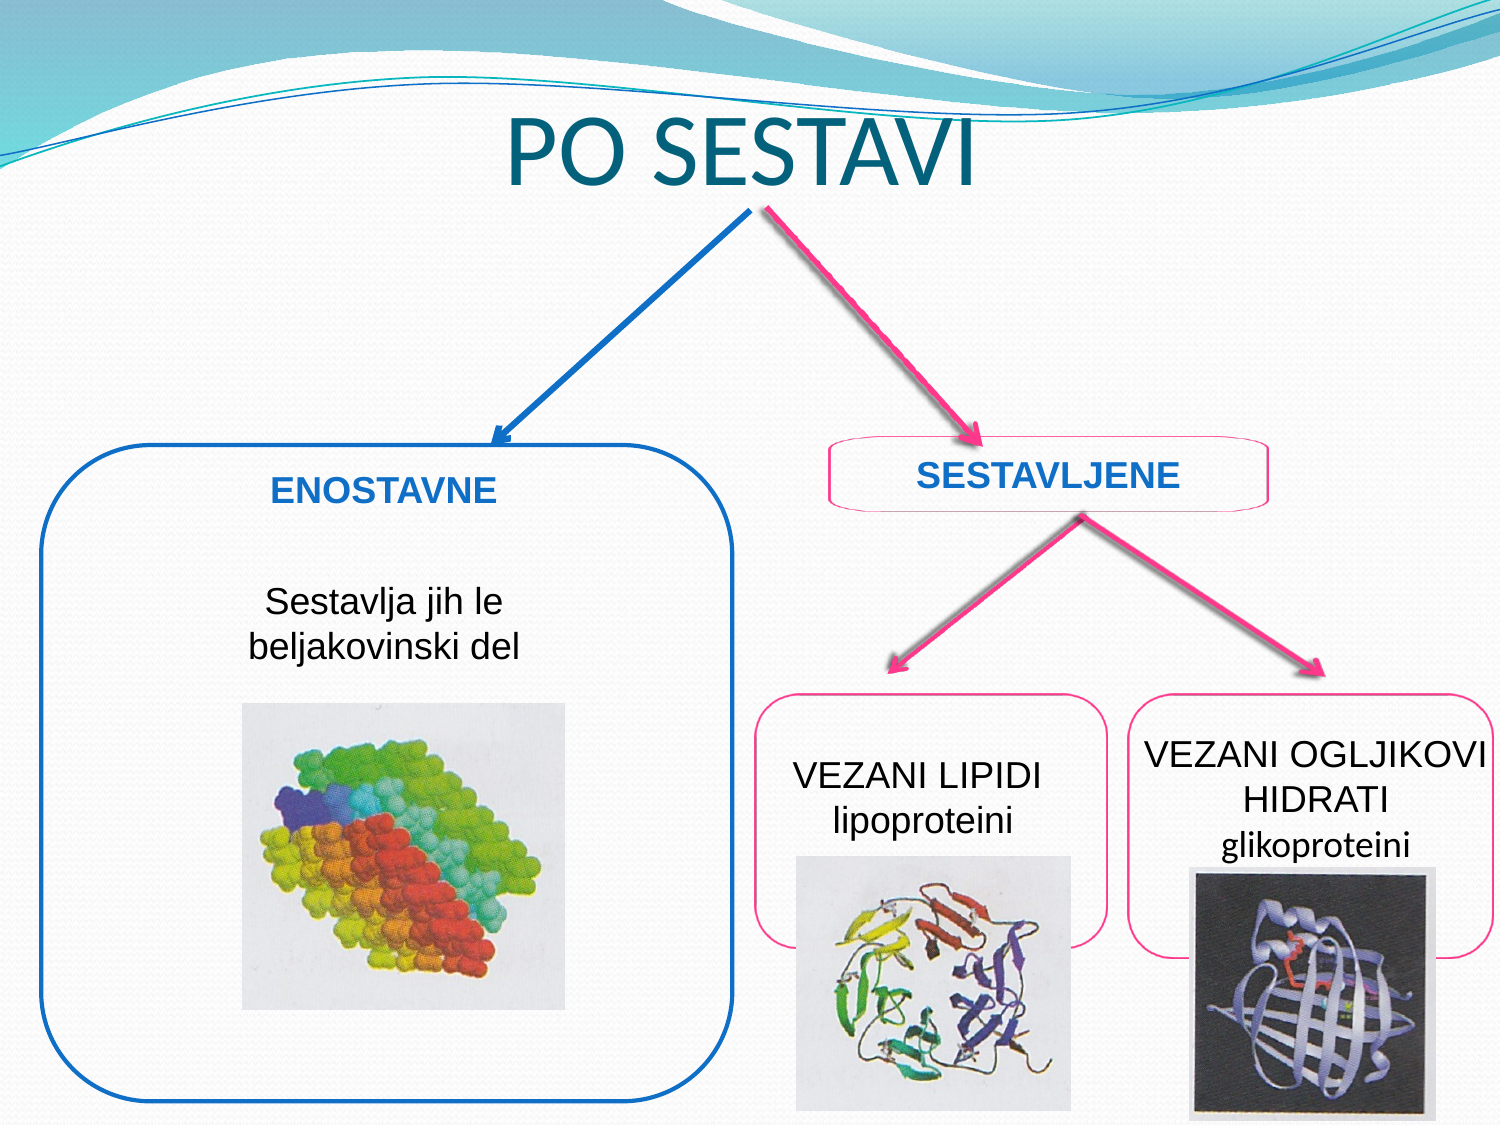

# PO SESTAVI
SESTAVLJENE
ENOSTAVNE
Sestavlja jih le beljakovinski del
VEZANI OGLJIKOVI HIDRATI
glikoproteini
VEZANI LIPIDI
lipoproteini